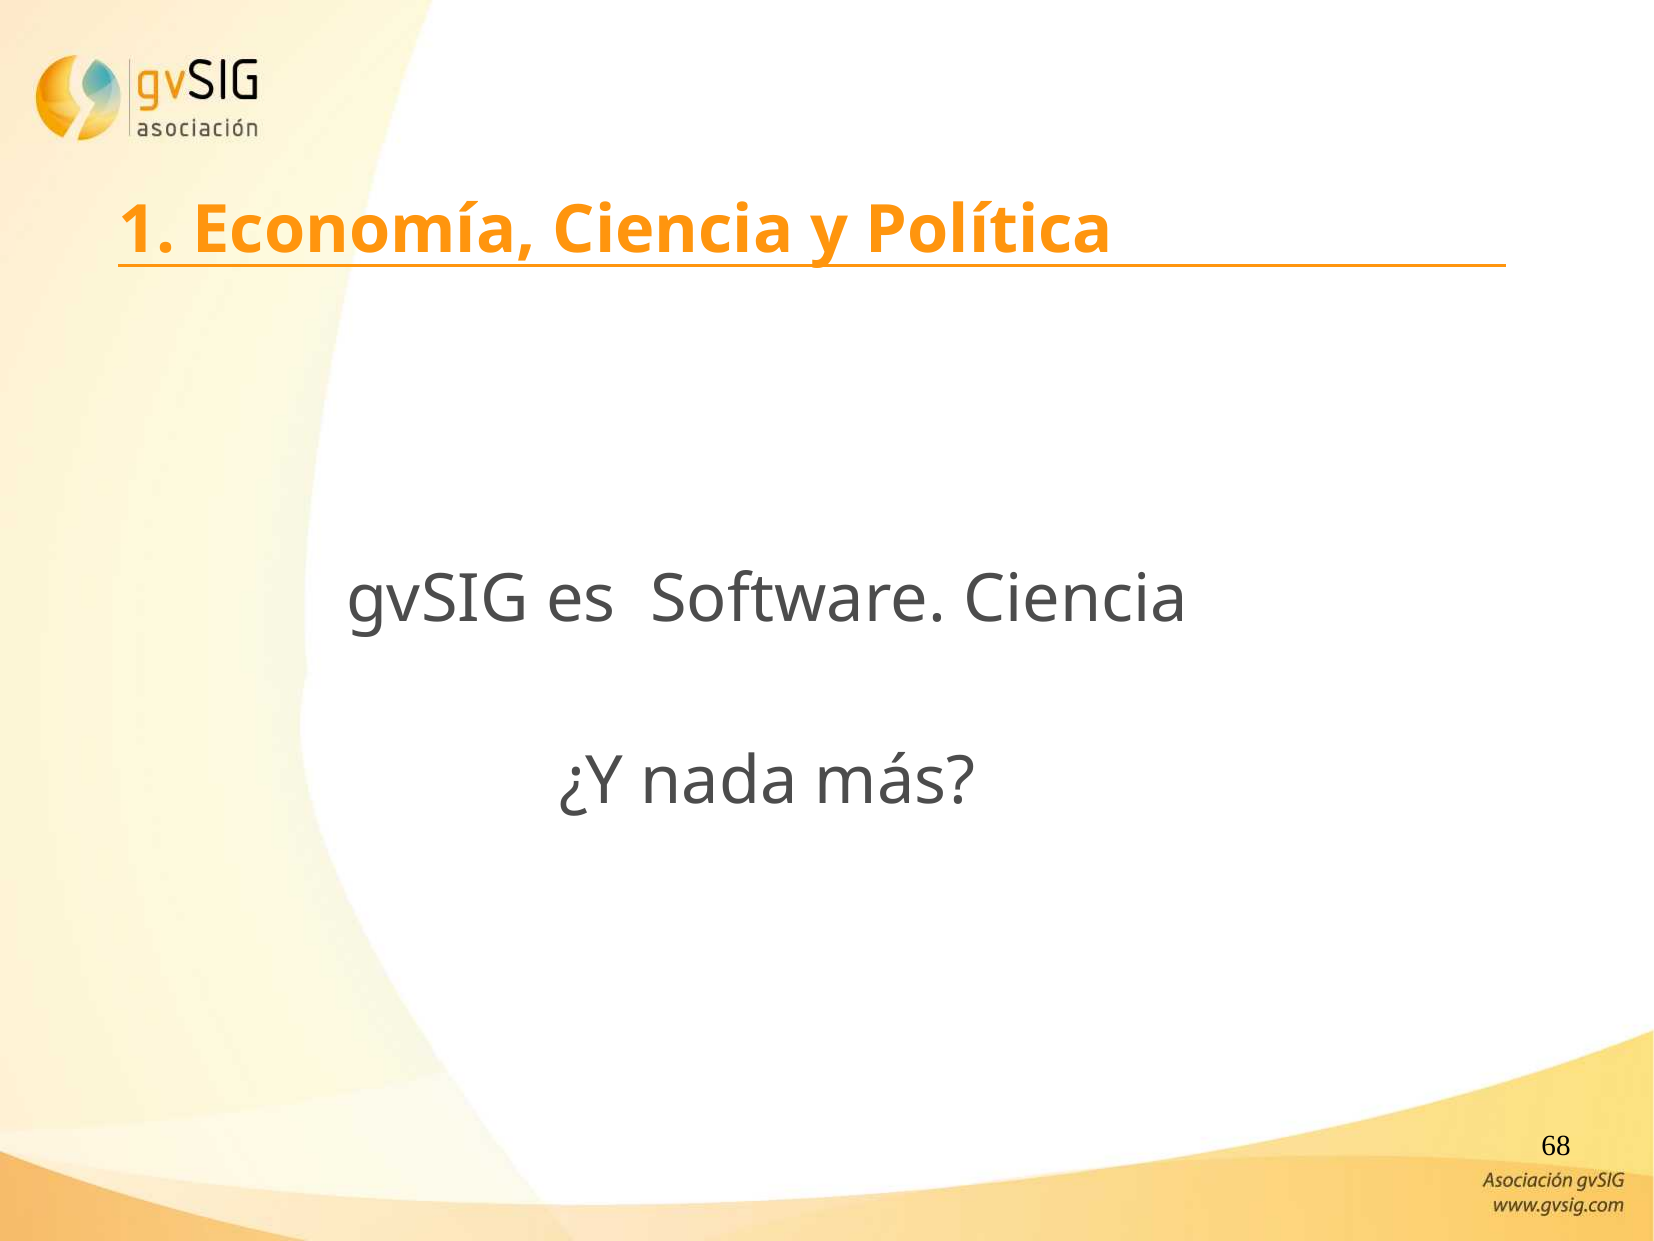

# 1. Economía, Ciencia y Política
gvSIG es Software. Ciencia
¿Y nada más?
68